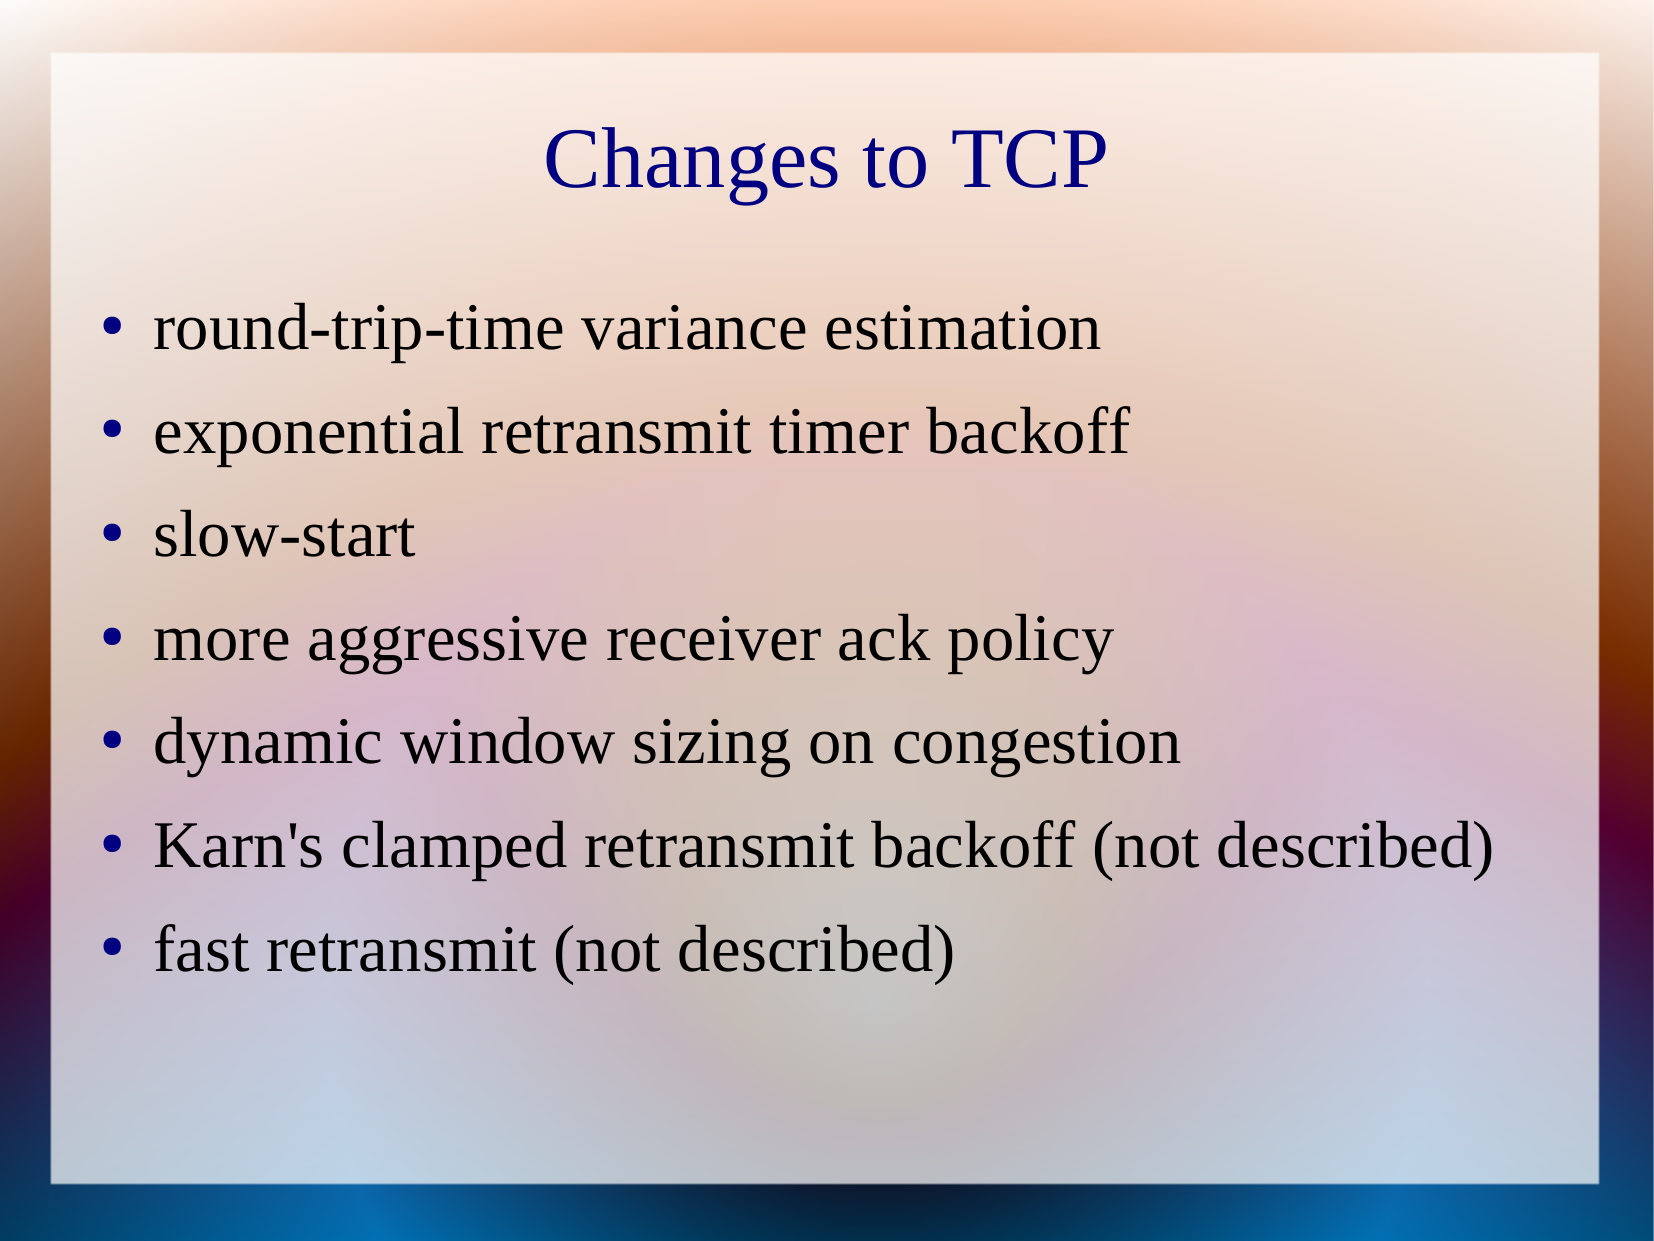

# Changes to TCP
round-trip-time variance estimation
exponential retransmit timer backoff
slow-start
more aggressive receiver ack policy
dynamic window sizing on congestion
Karn's clamped retransmit backoff (not described)
fast retransmit (not described)